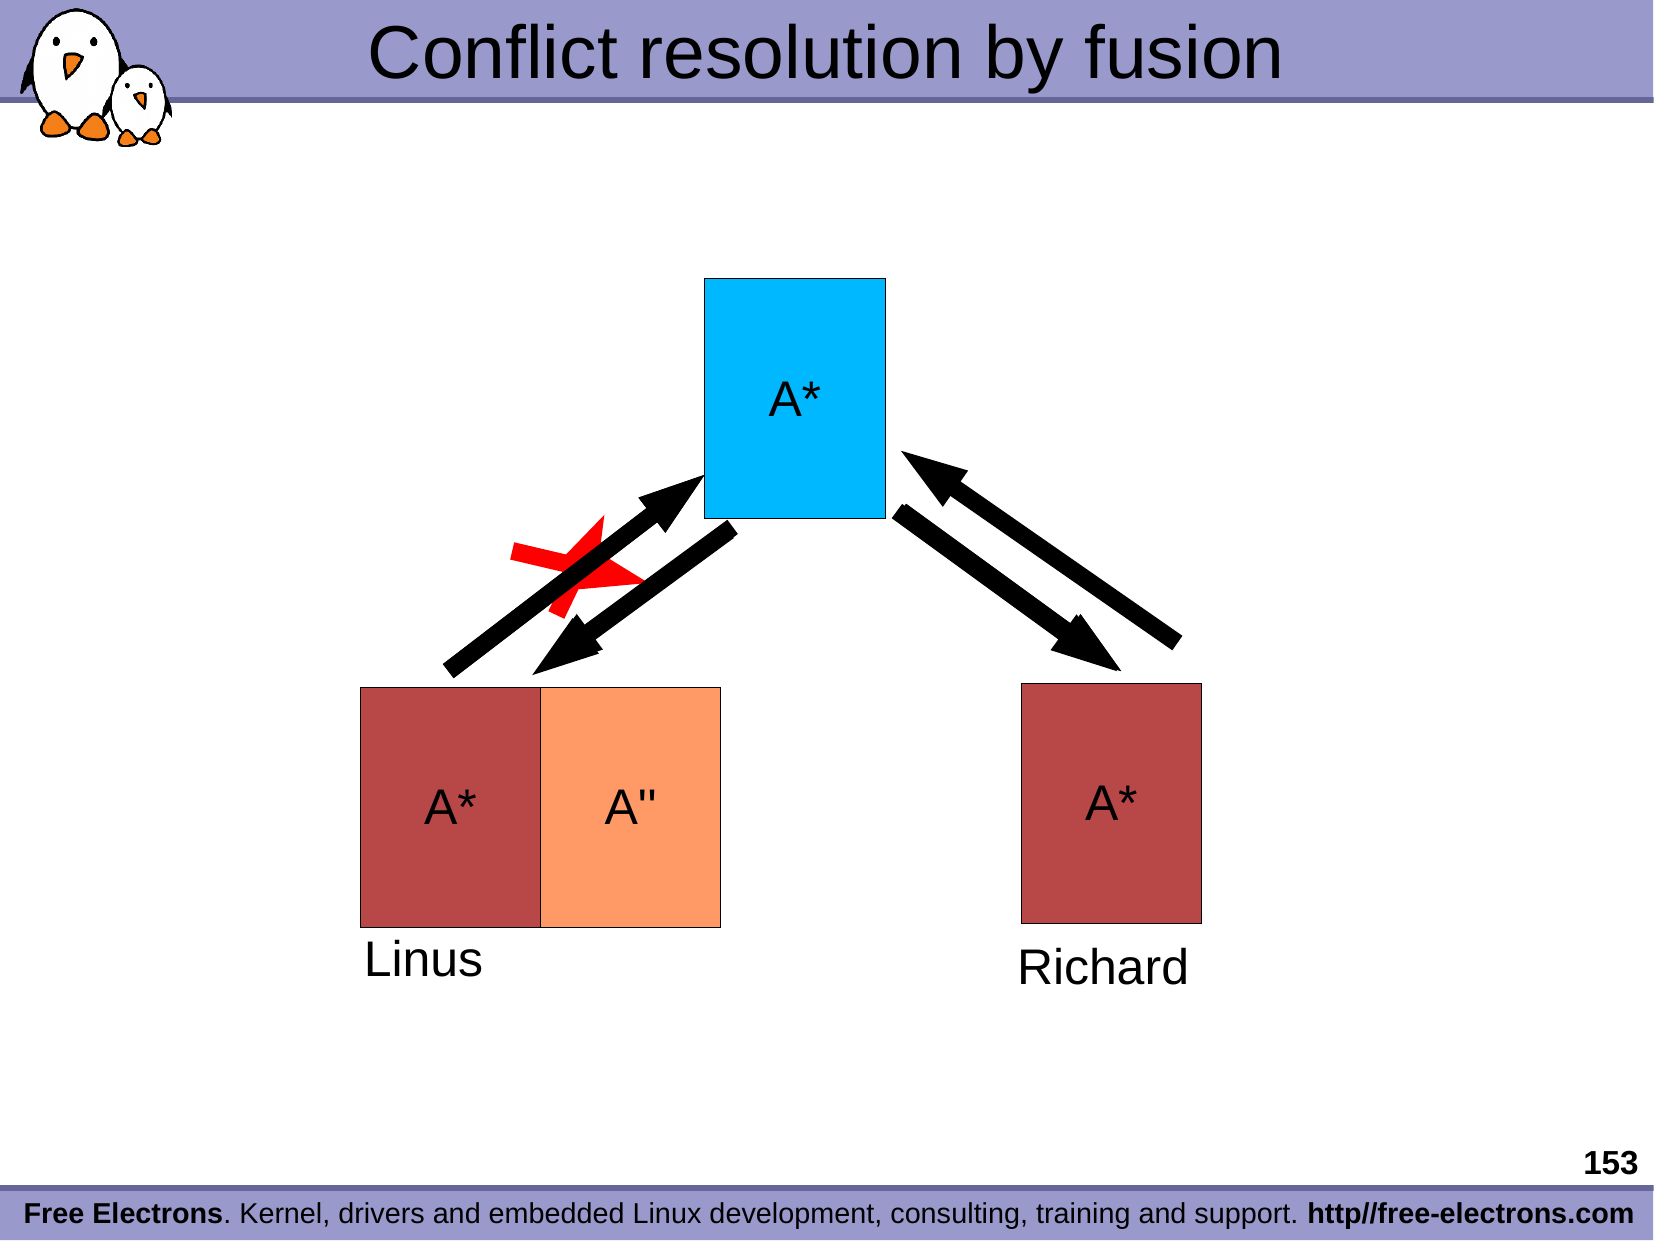

# Conflict resolution by fusion
A
A''
A*
A
A''
A*
A
A'
A*
A''
Linus
Richard